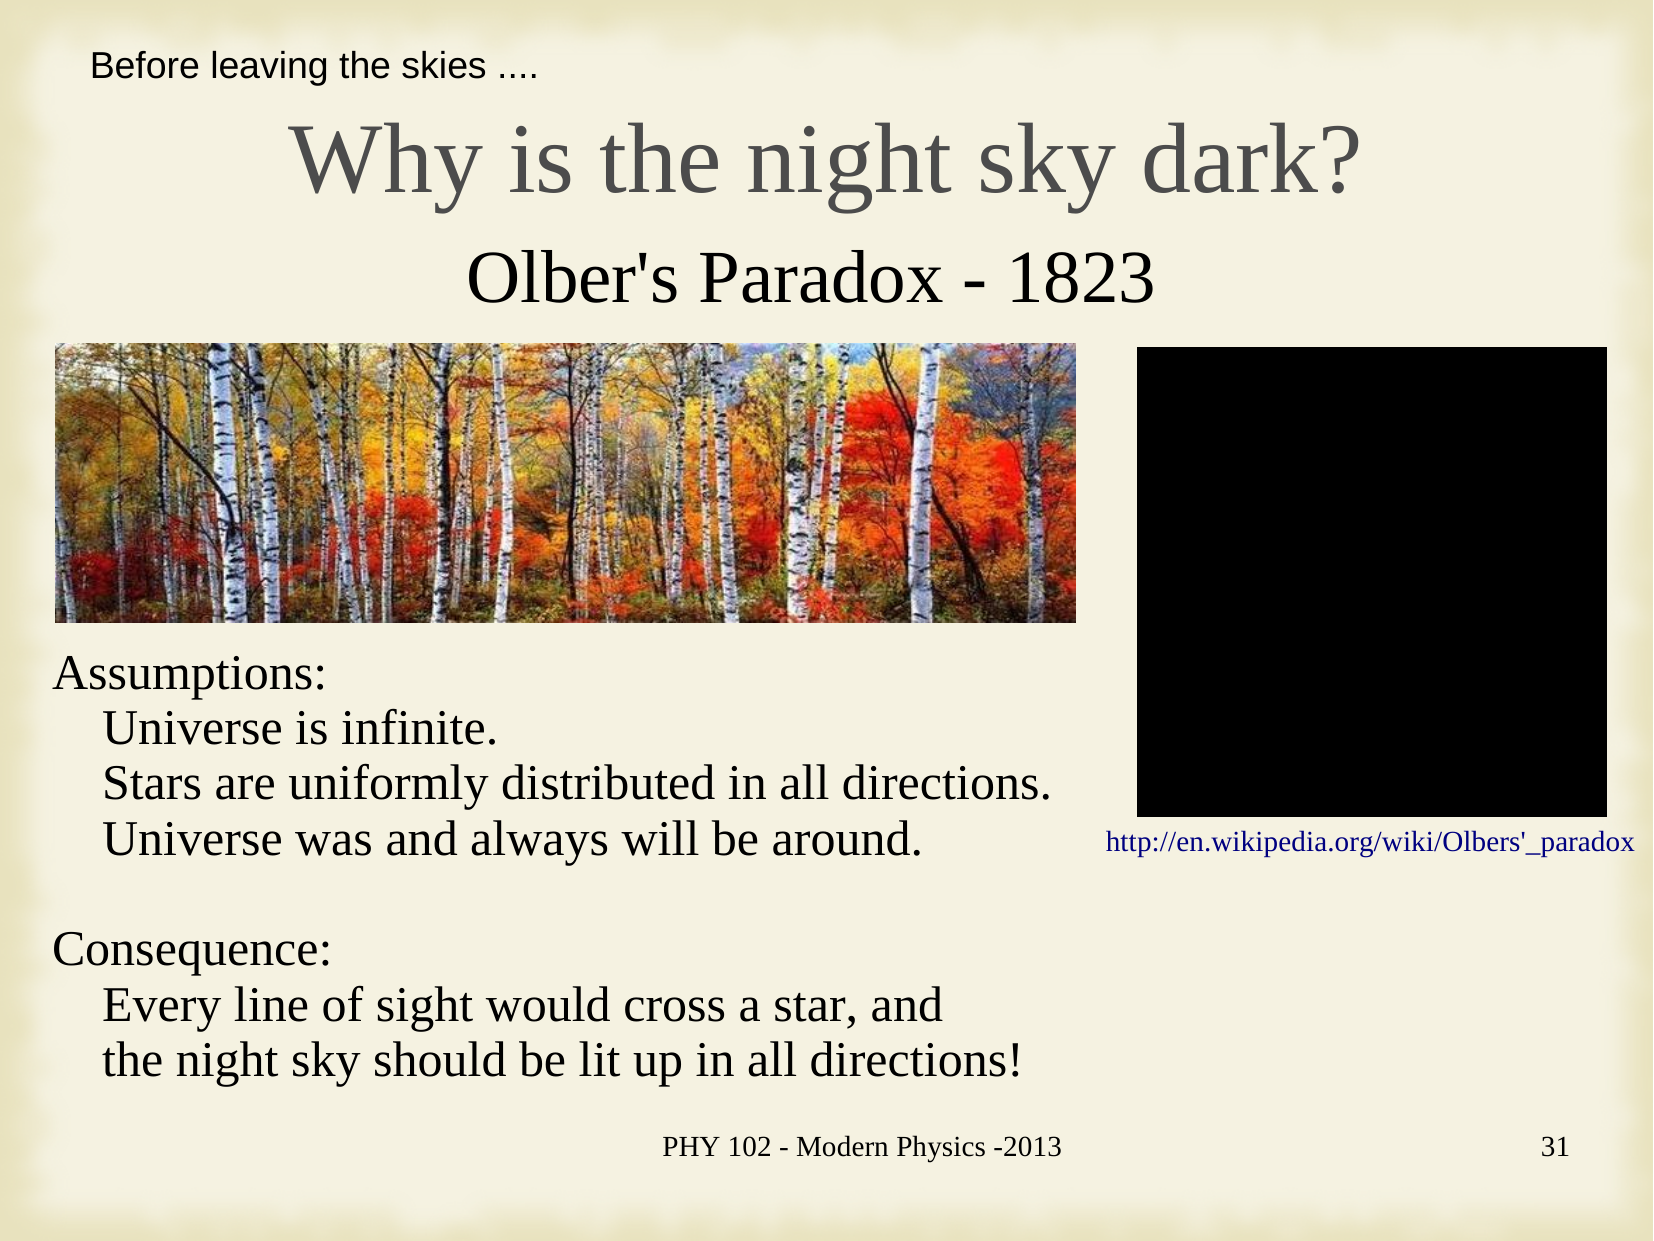

Before leaving the skies ....
# Why is the night sky dark?
Olber's Paradox - 1823
Assumptions:
 Universe is infinite.
 Stars are uniformly distributed in all directions.
 Universe was and always will be around.
Consequence:
 Every line of sight would cross a star, and
 the night sky should be lit up in all directions!
http://en.wikipedia.org/wiki/Olbers'_paradox
PHY 102 - Modern Physics -2013
31